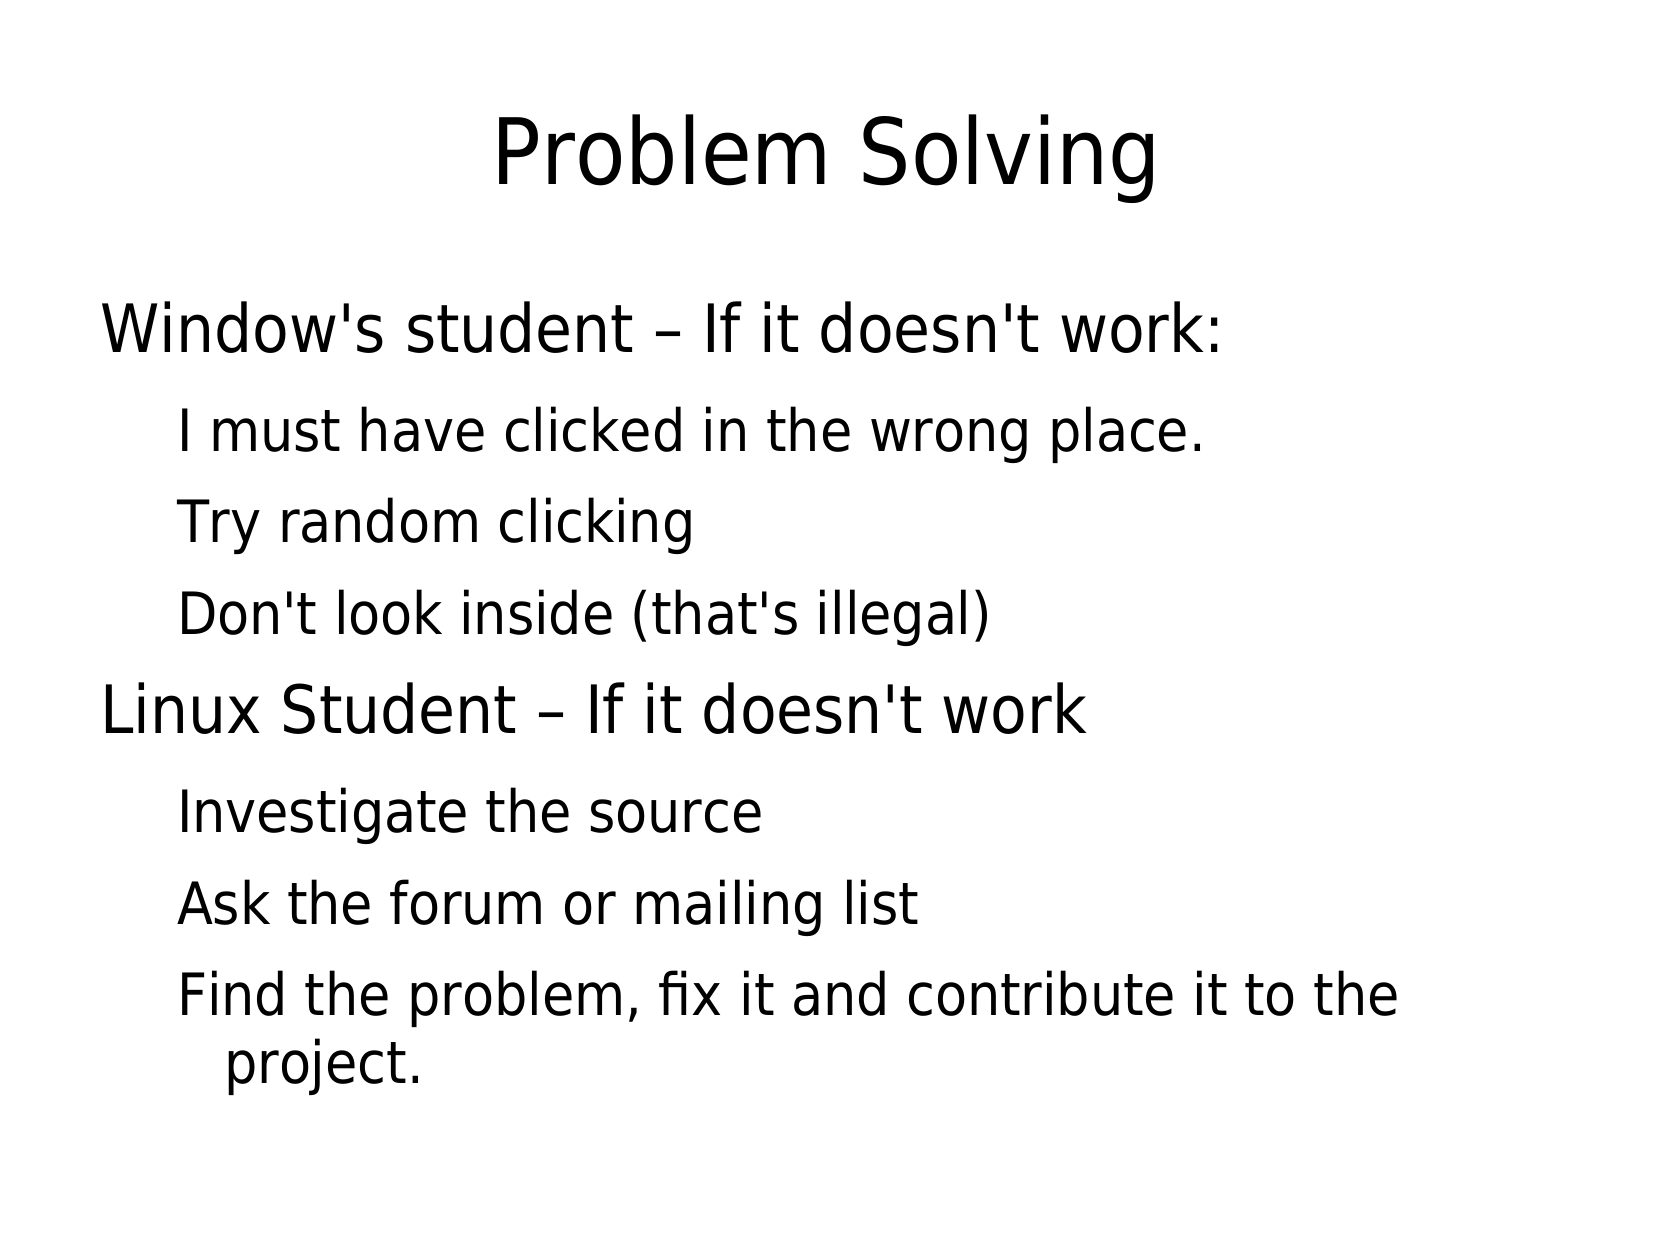

# Problem Solving
Window's student – If it doesn't work:
I must have clicked in the wrong place.
Try random clicking
Don't look inside (that's illegal)
Linux Student – If it doesn't work
Investigate the source
Ask the forum or mailing list
Find the problem, fix it and contribute it to the project.